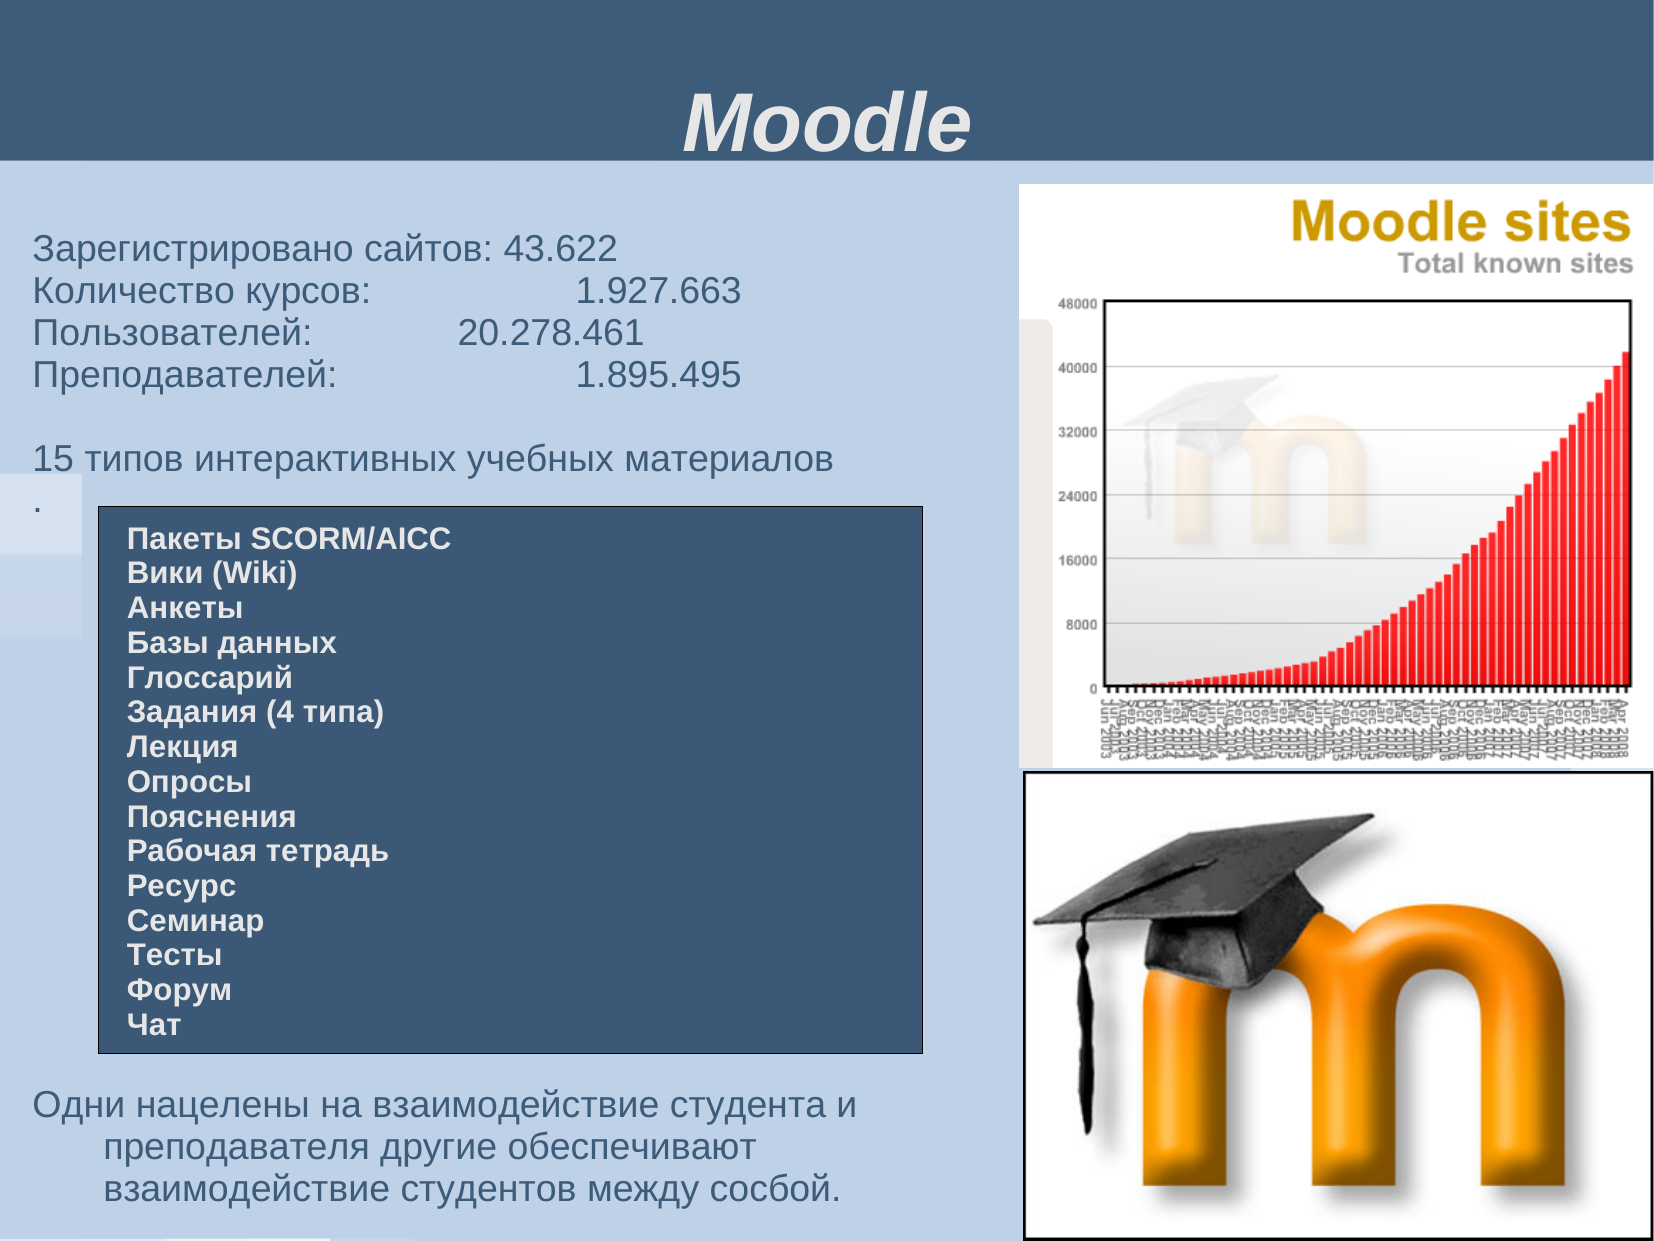

# Moodle
Зарегистрировано сайтов: 43.622
Количество курсов: 		1.927.663
Пользователей: 		20.278.461
Преподавателей: 		1.895.495
15 типов интерактивных учебных материалов
.
Пакеты SCORM/AICC
Вики (Wiki)
Анкеты
Базы данных
Глоссарий
Задания (4 типа)
Лекция
Опросы
Пояснения
Рабочая тетрадь
Ресурс
Семинар
Тесты
Форум
Чат
Одни нацелены на взаимодействие студента и преподавателя другие обеспечивают взаимодействие студентов между сосбой.